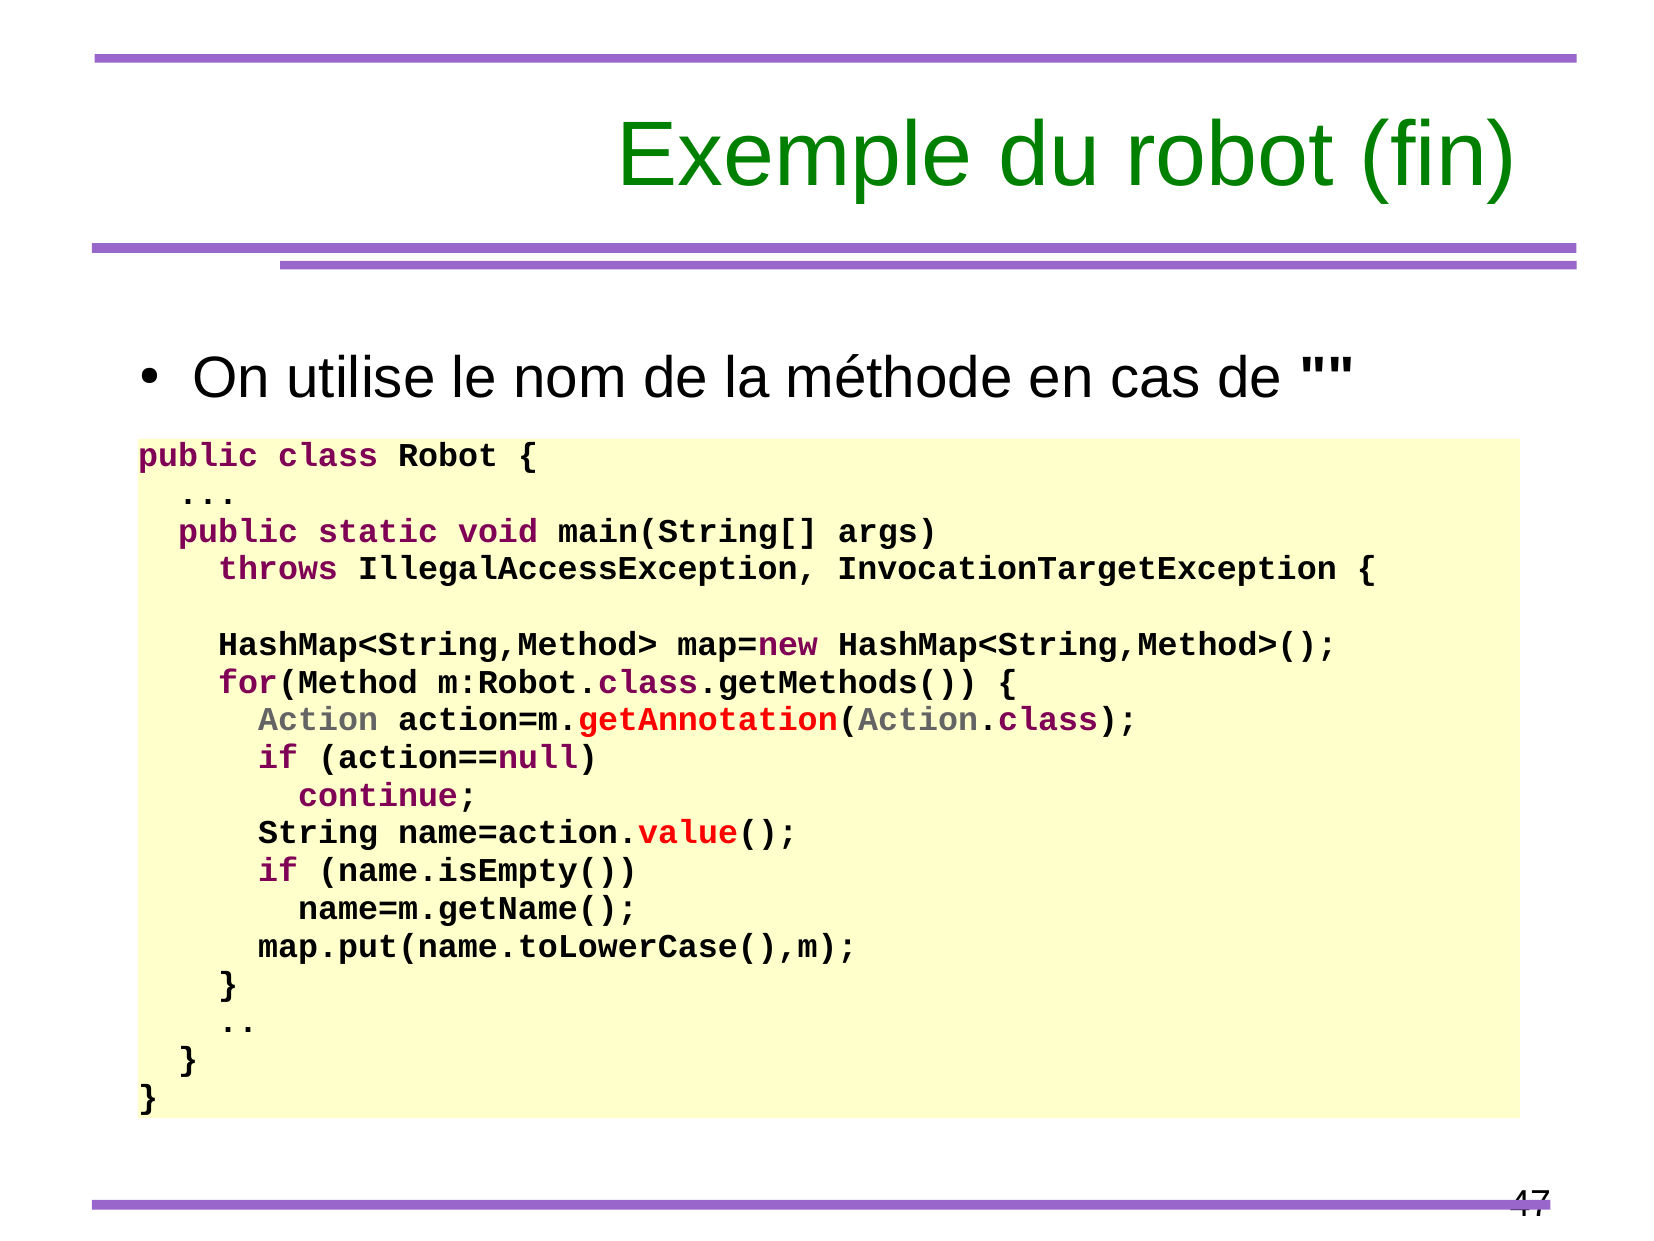

# Exemple du robot (fin)
On utilise le nom de la méthode en cas de ""
public class Robot {
 ...
 public static void main(String[] args)
 throws IllegalAccessException, InvocationTargetException {
 HashMap<String,Method> map=new HashMap<String,Method>();
 for(Method m:Robot.class.getMethods()) {
 Action action=m.getAnnotation(Action.class);
 if (action==null)
 continue;
 String name=action.value();
 if (name.isEmpty())
 name=m.getName();
 map.put(name.toLowerCase(),m);
 }
 ..
 }
}